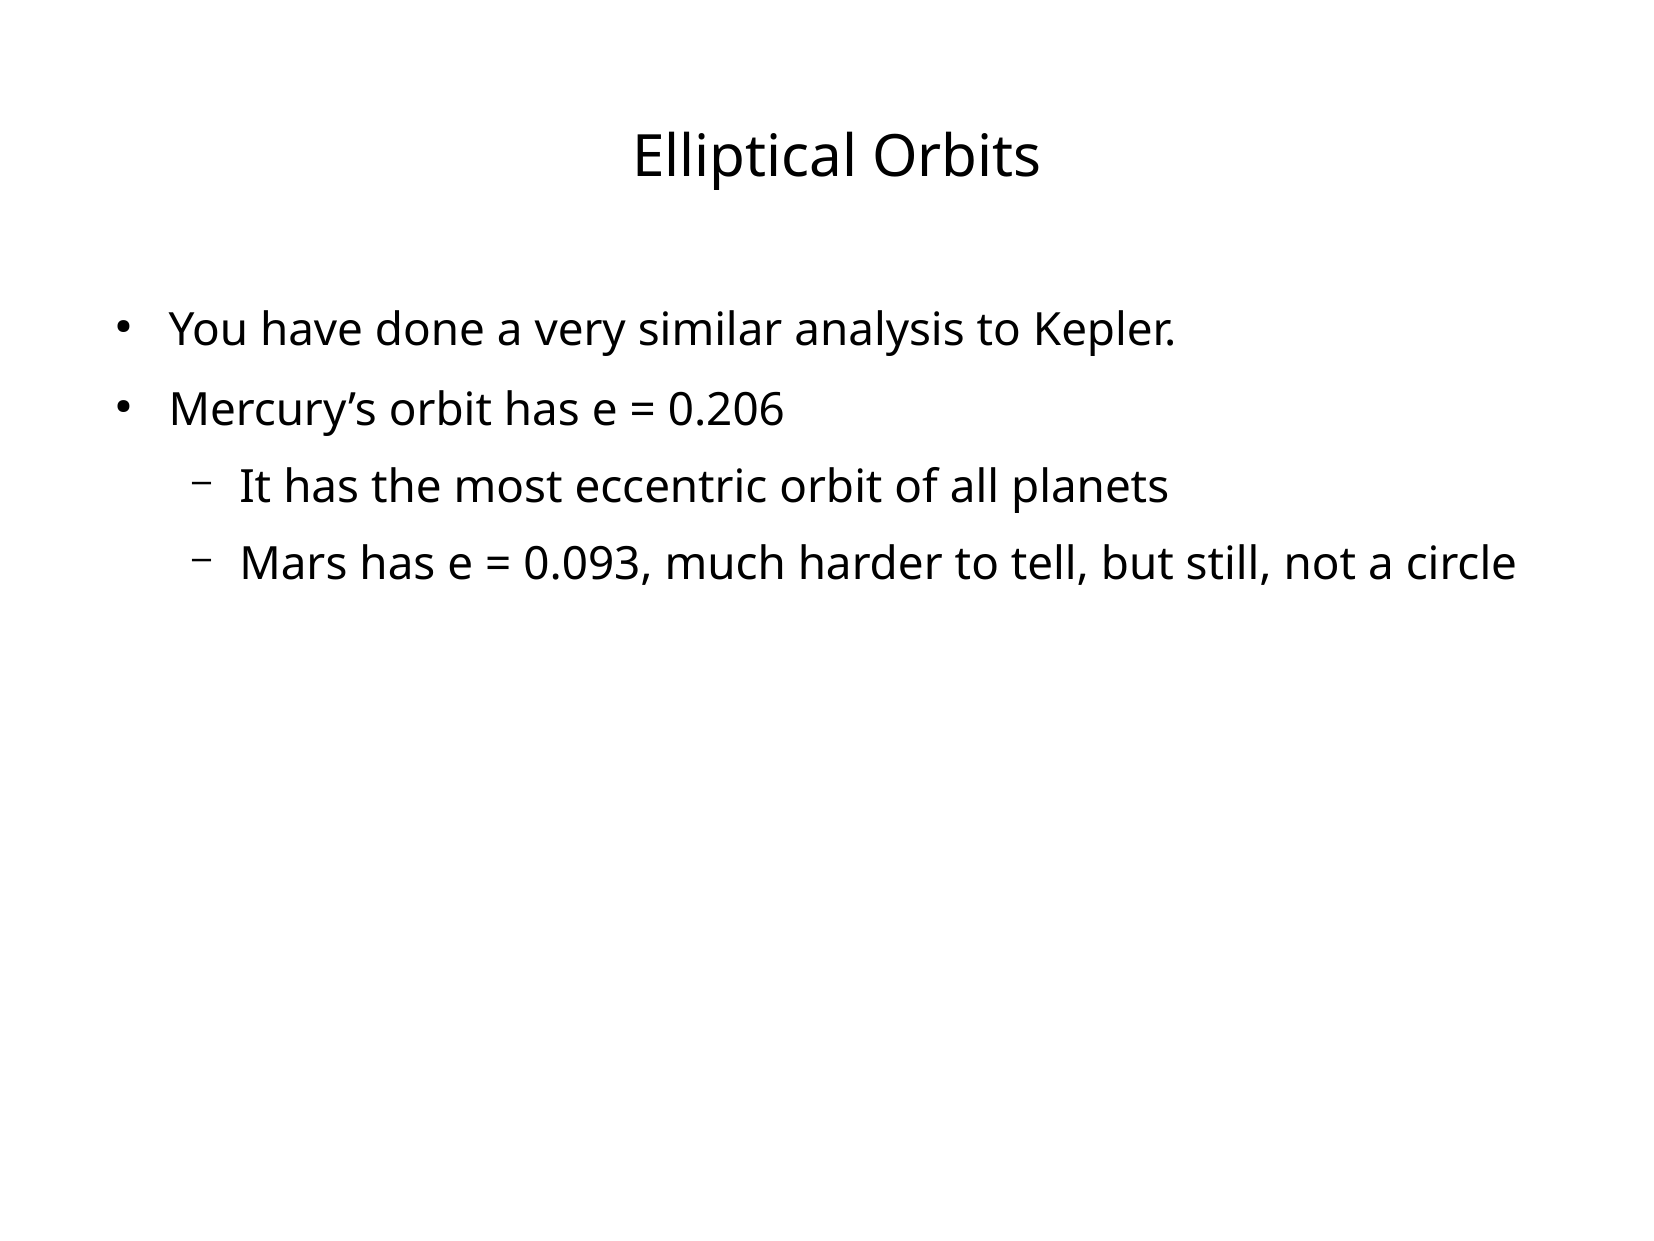

Elliptical Orbits
# You have done a very similar analysis to Kepler.
Mercury’s orbit has e = 0.206
It has the most eccentric orbit of all planets
Mars has e = 0.093, much harder to tell, but still, not a circle